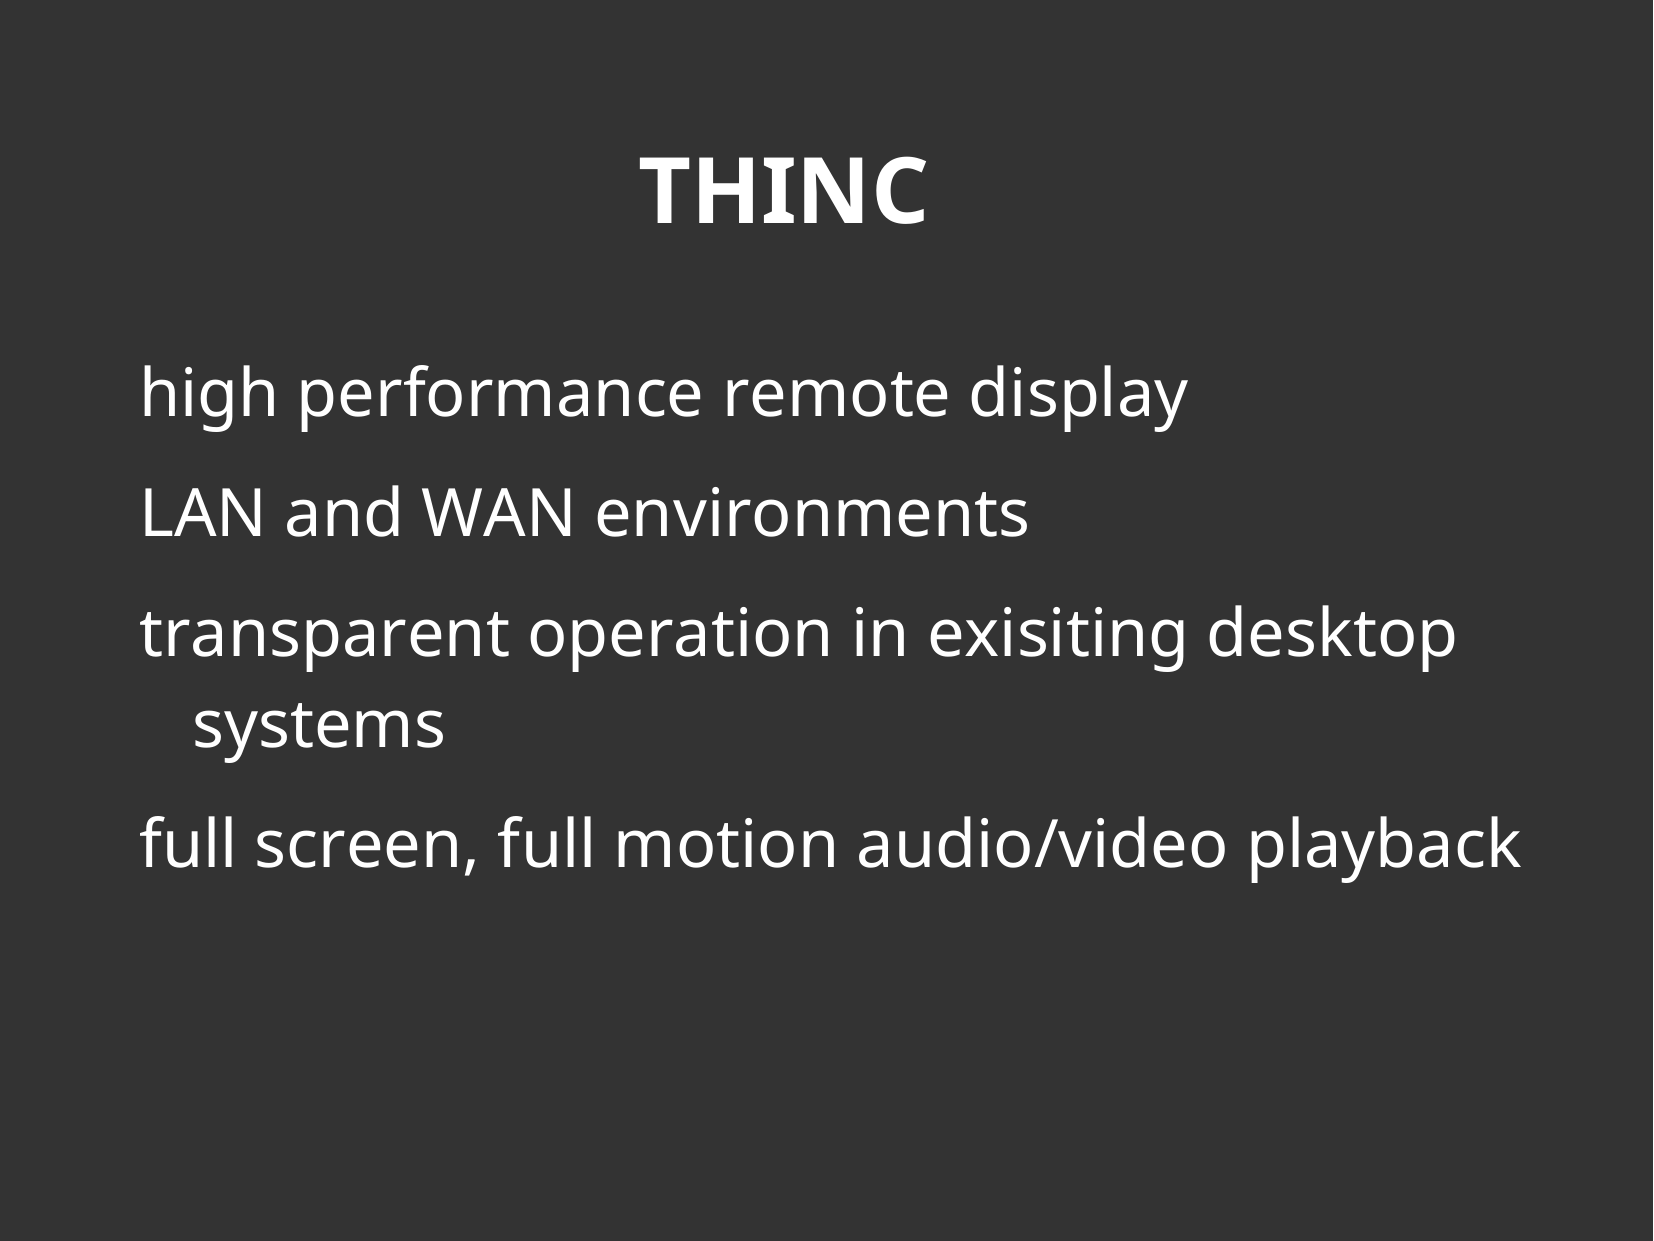

THINC
# high performance remote display
LAN and WAN environments
transparent operation in exisiting desktop systems
full screen, full motion audio/video playback